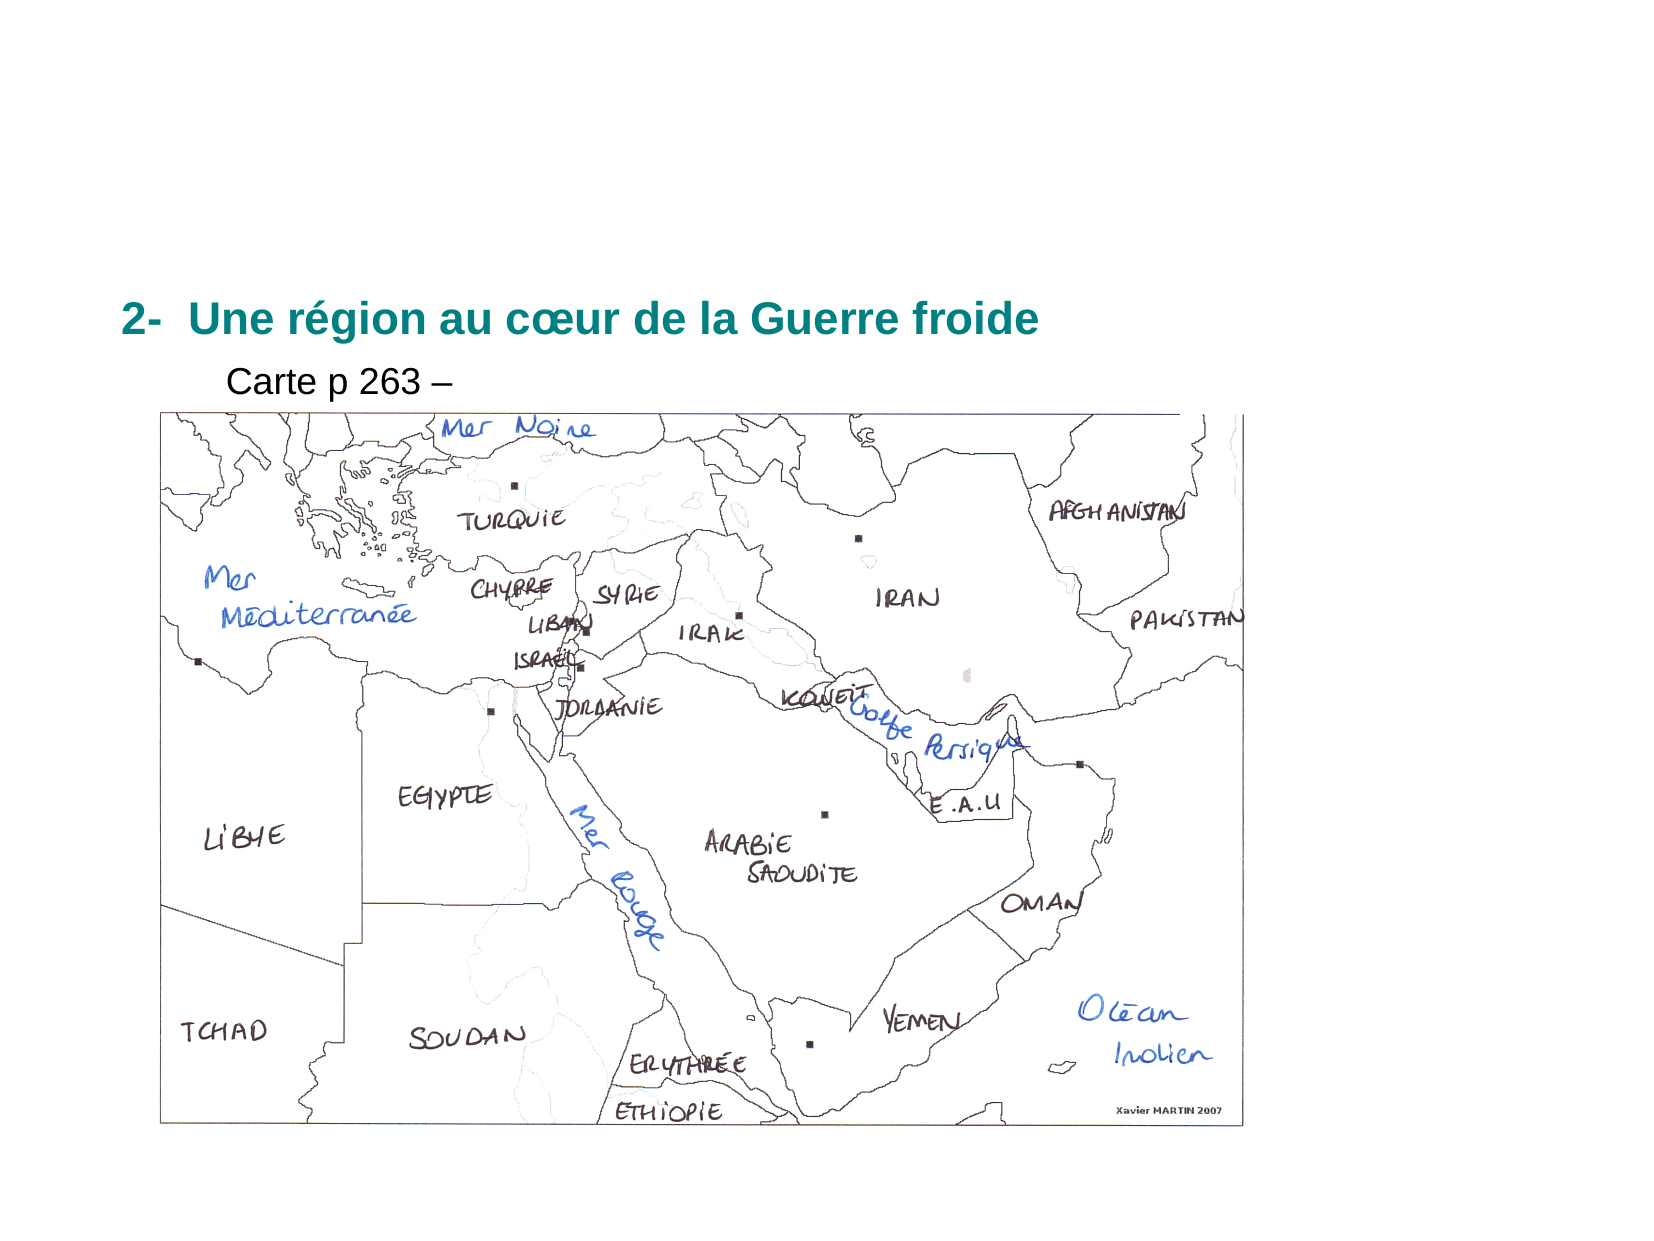

2- Une région au cœur de la Guerre froide
Carte p 263 –